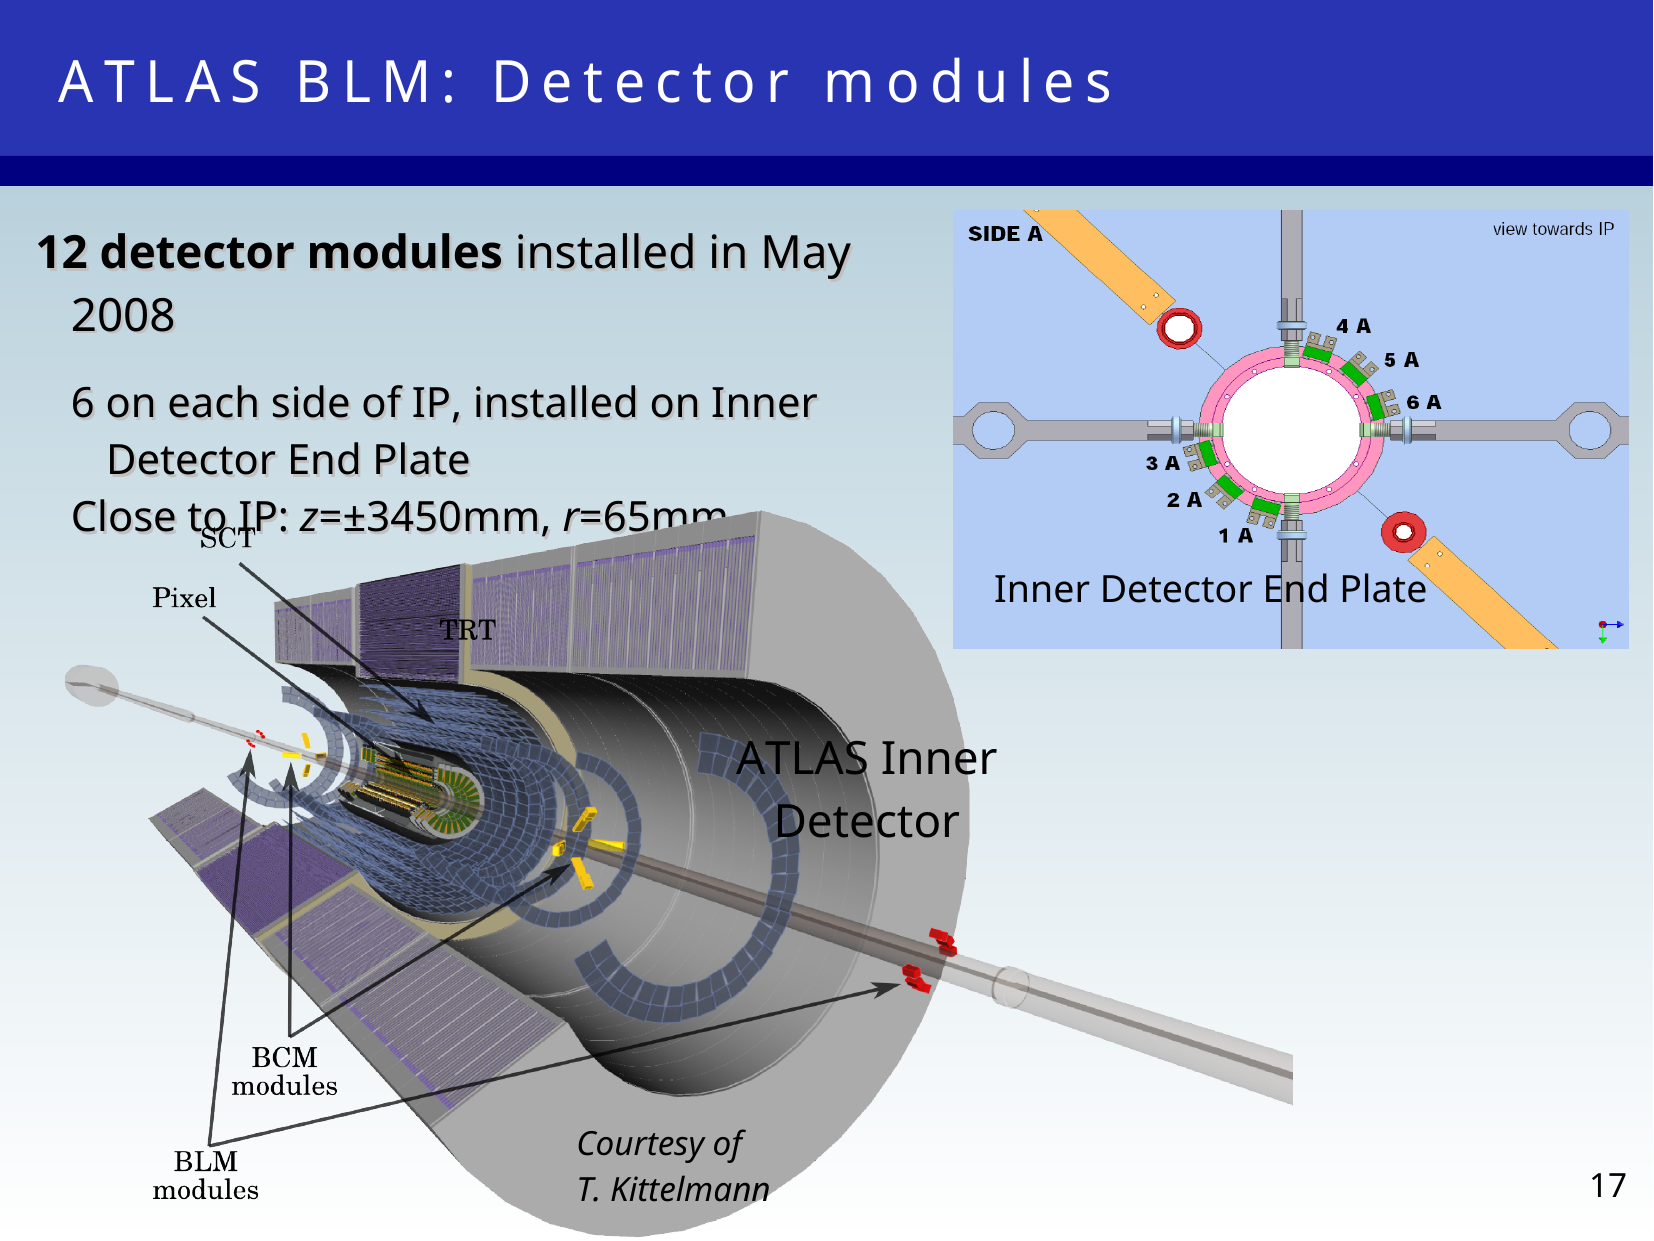

# ATLAS BLM: Detector modules
12 detector modules installed in May 2008
6 on each side of IP, installed on Inner Detector End Plate
Close to IP: z=±3450mm, r=65mm
Inner Detector End Plate
ATLAS Inner
Detector
Courtesy of
T. Kittelmann
17